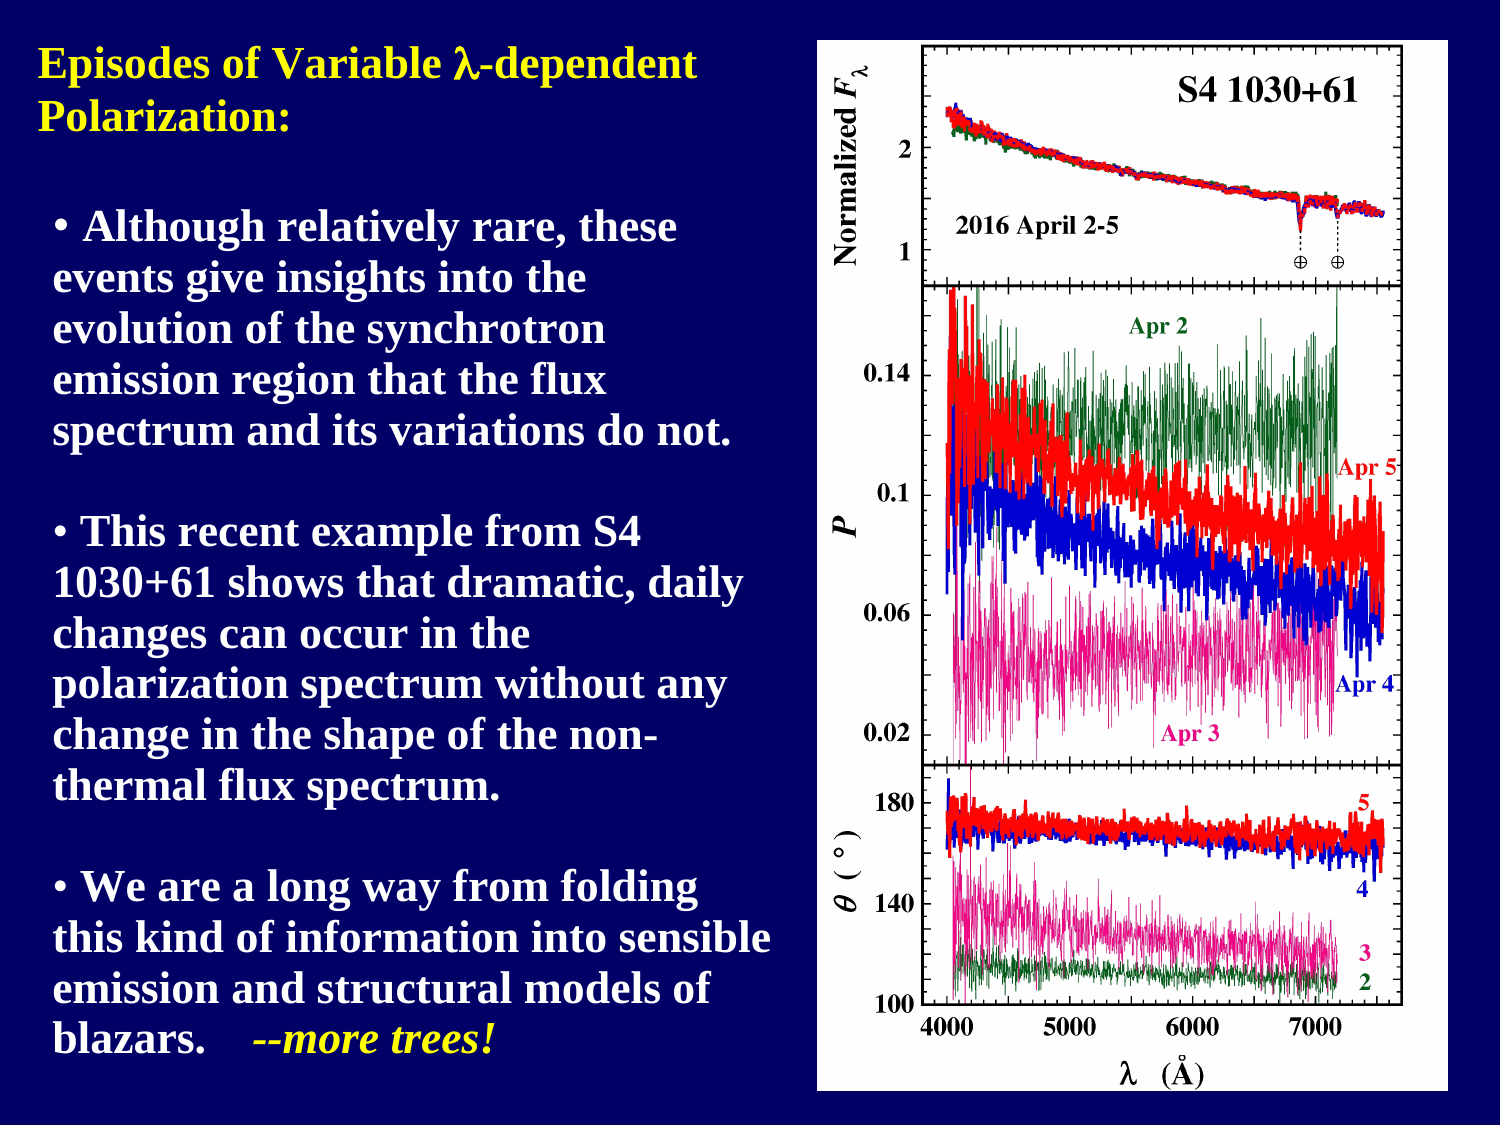

# Episodes of Variable l-dependent Polarization:
 Although relatively rare, these events give insights into the evolution of the synchrotron emission region that the flux spectrum and its variations do not.
 This recent example from S4 1030+61 shows that dramatic, daily changes can occur in the polarization spectrum without any change in the shape of the non-thermal flux spectrum.
 We are a long way from folding this kind of information into sensible emission and structural models of blazars. --more trees!